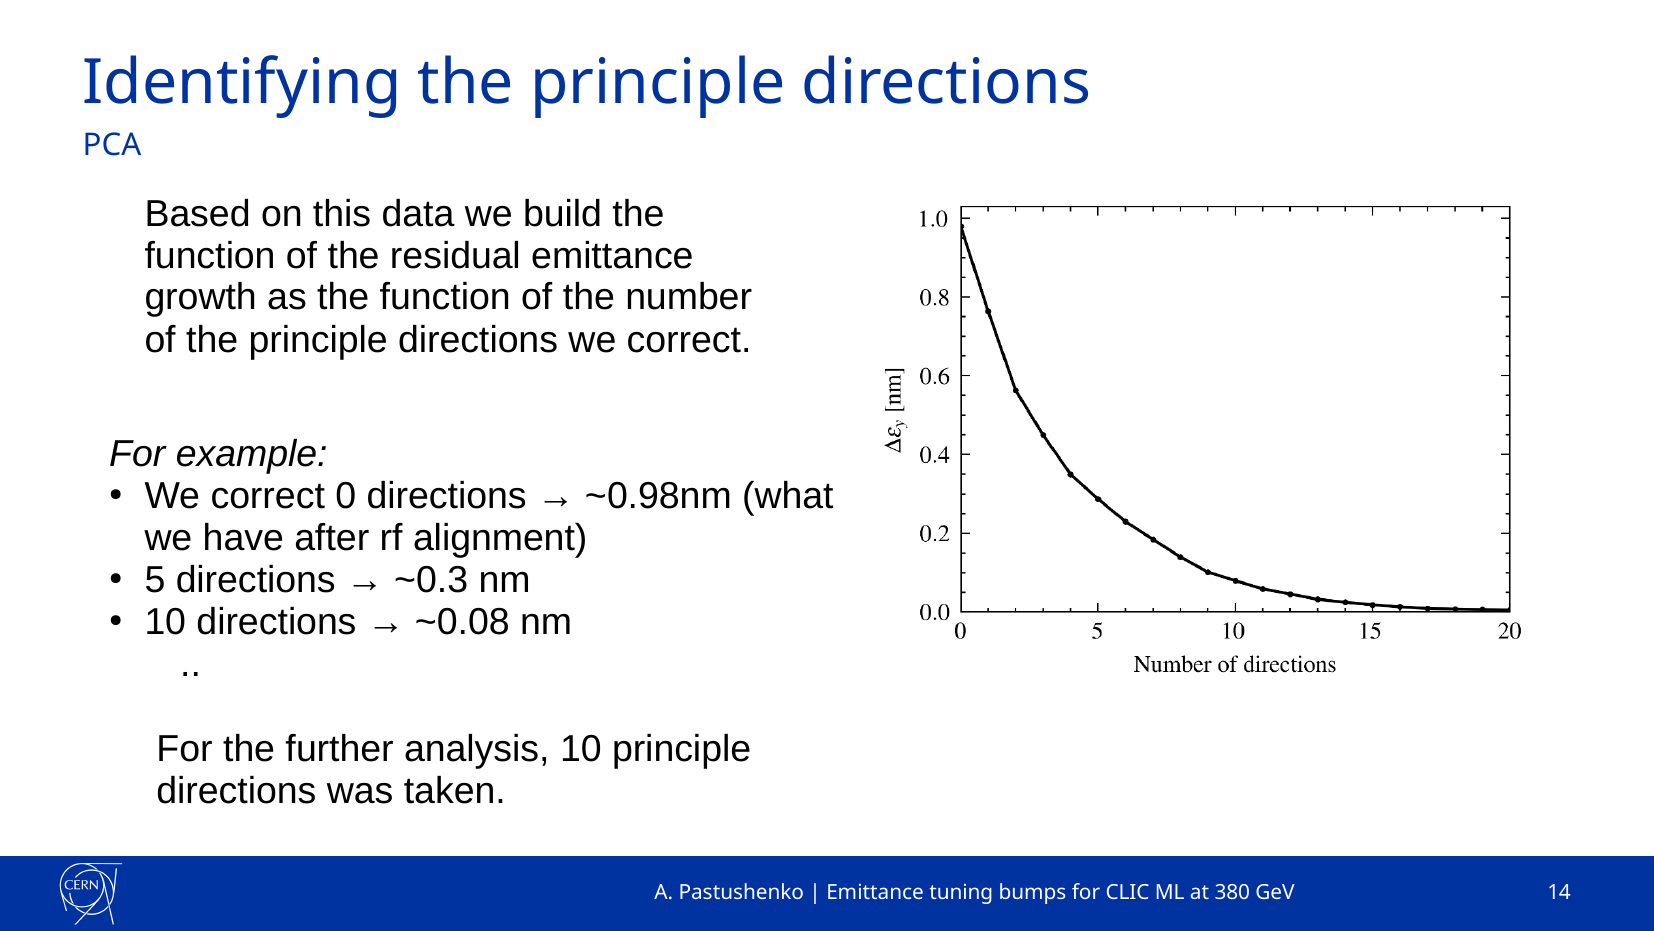

# Identifying the principle directions PCA
Based on this data we build the function of the residual emittance growth as the function of the number of the principle directions we correct.
For example:
We correct 0 directions → ~0.98nm (what we have after rf alignment)
5 directions → ~0.3 nm
10 directions → ~0.08 nm
..
For the further analysis, 10 principle directions was taken.
A. Pastushenko | Emittance tuning bumps for CLIC ML at 380 GeV
14